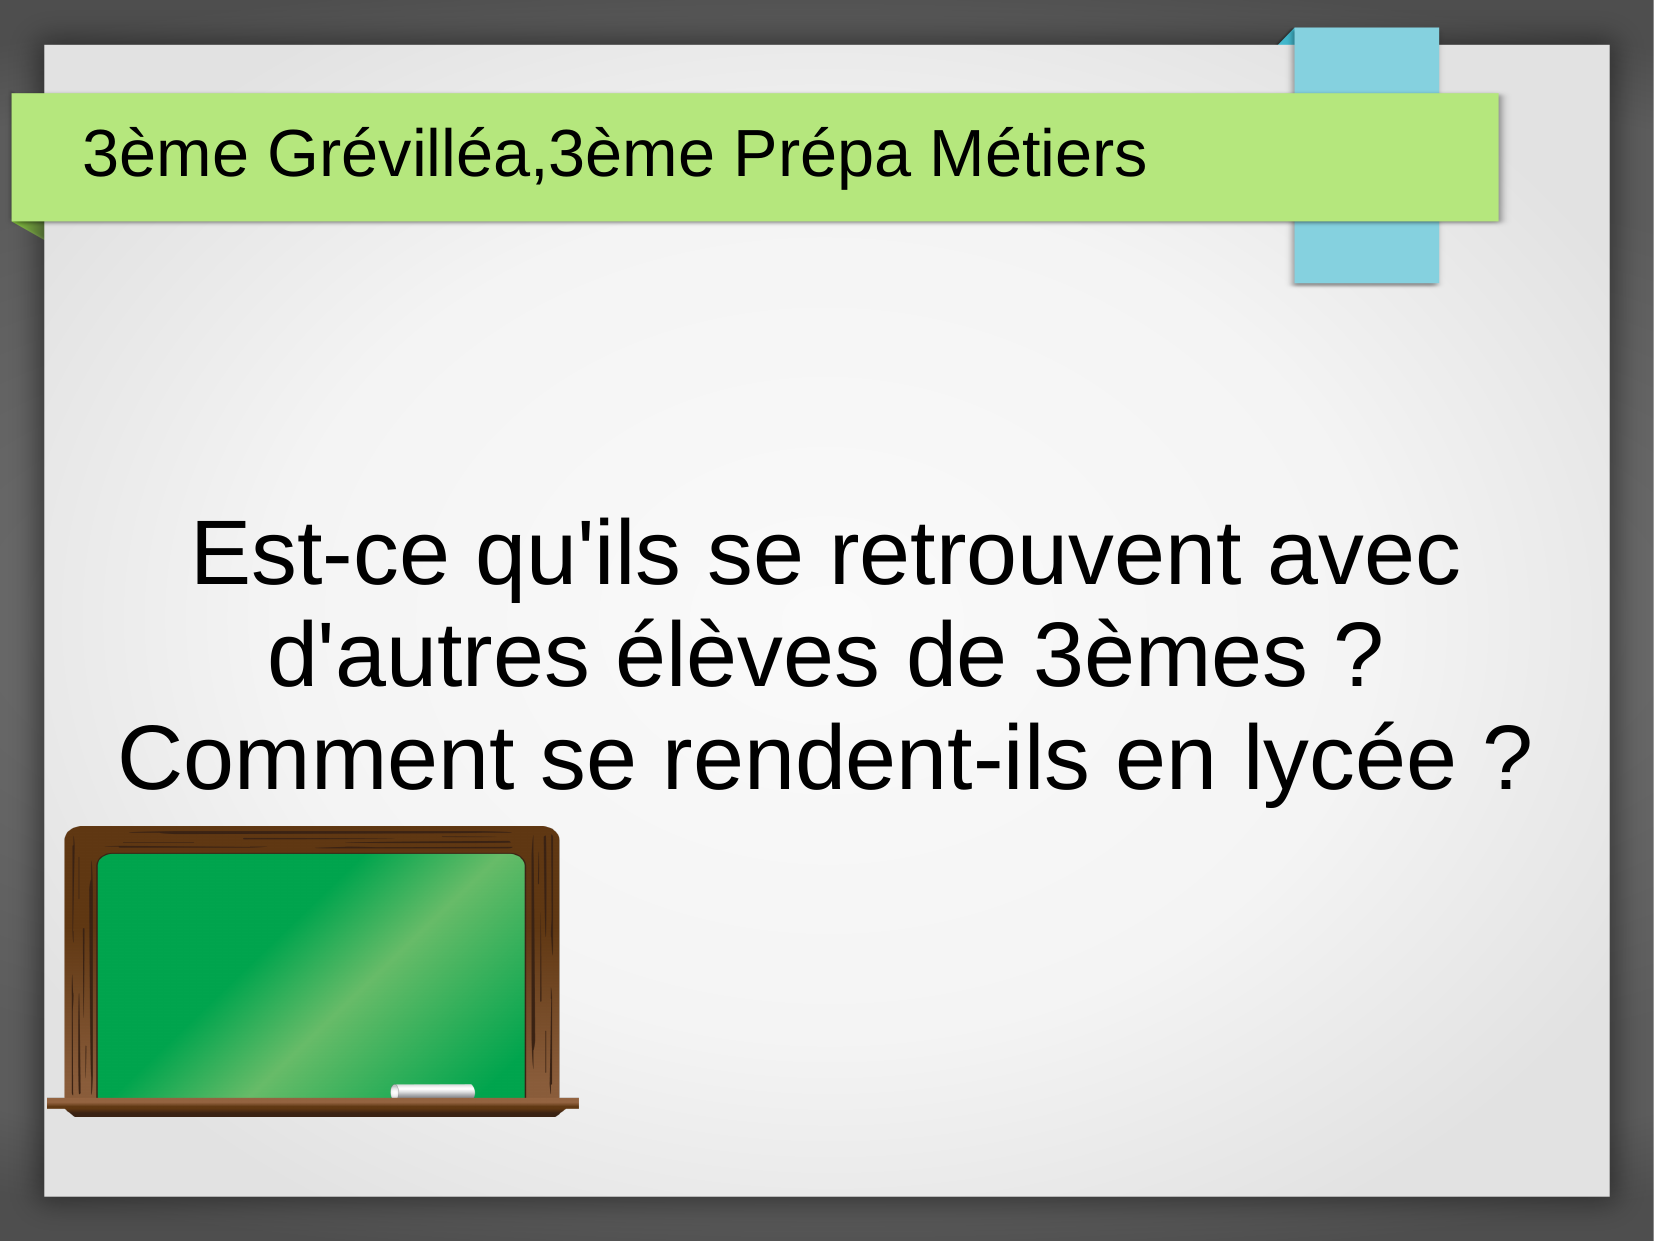

# 3ème Grévilléa,3ème Prépa Métiers
Est-ce qu'ils se retrouvent avec d'autres élèves de 3èmes ?
Comment se rendent-ils en lycée ?